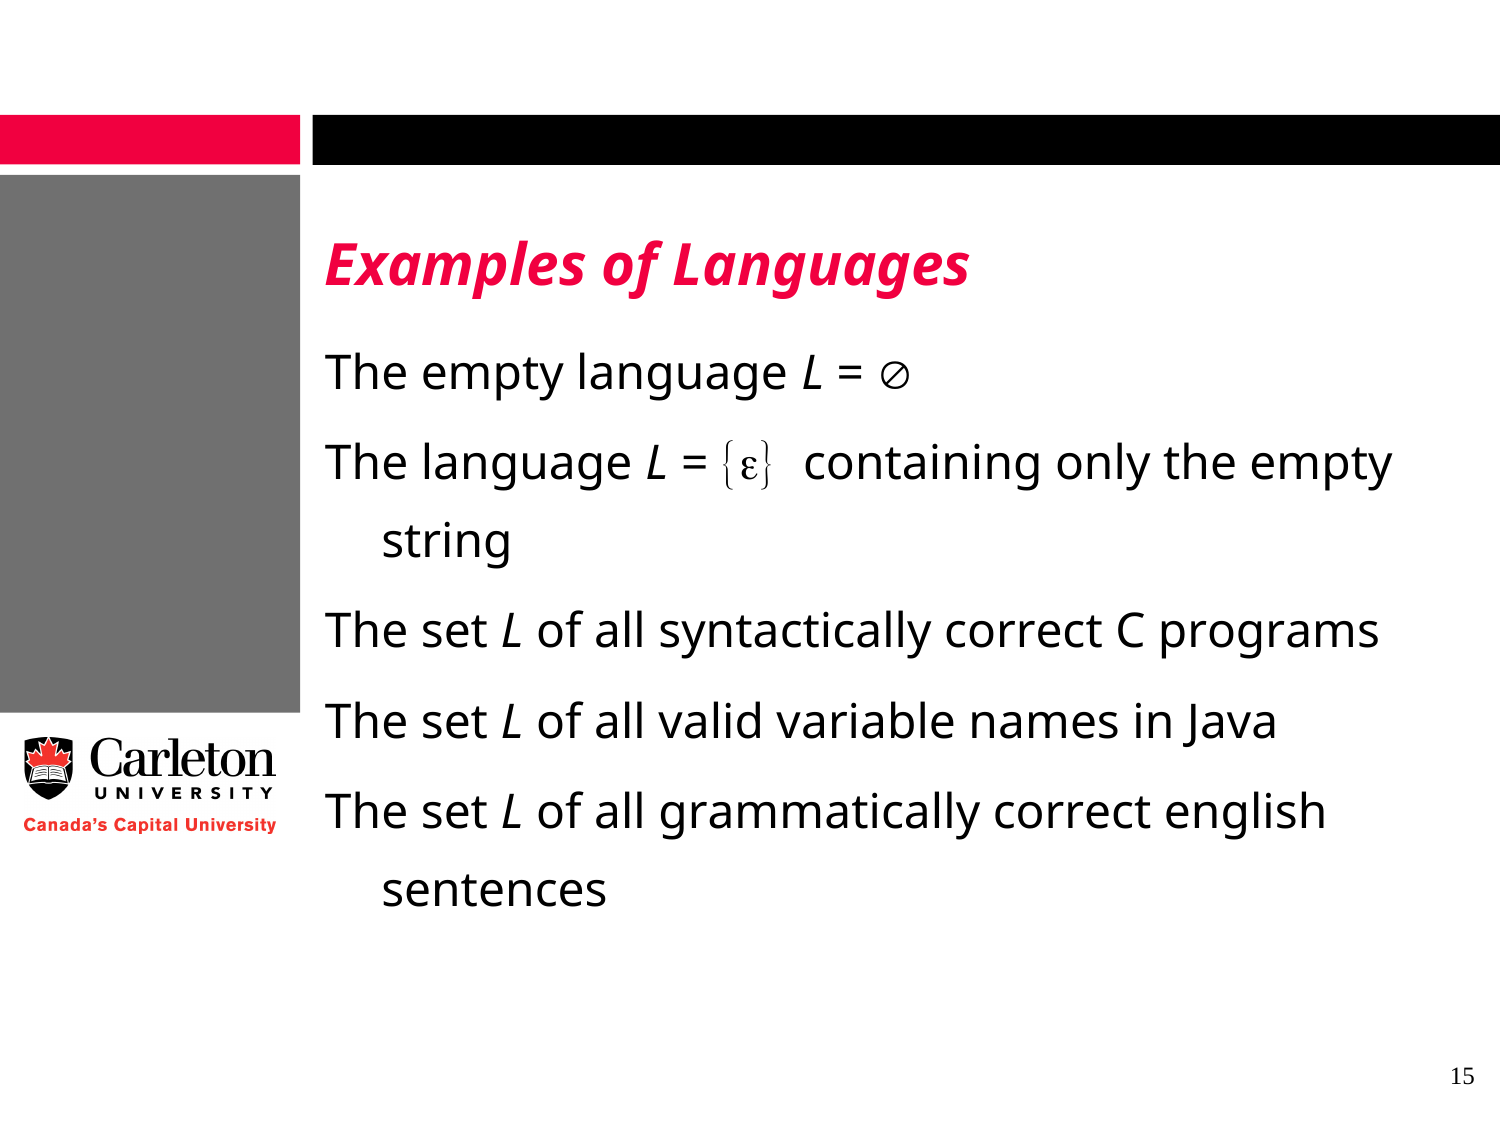

# Examples of Languages
The empty language L = 
The language L = {} containing only the empty string
The set L of all syntactically correct C programs
The set L of all valid variable names in Java
The set L of all grammatically correct english sentences
15